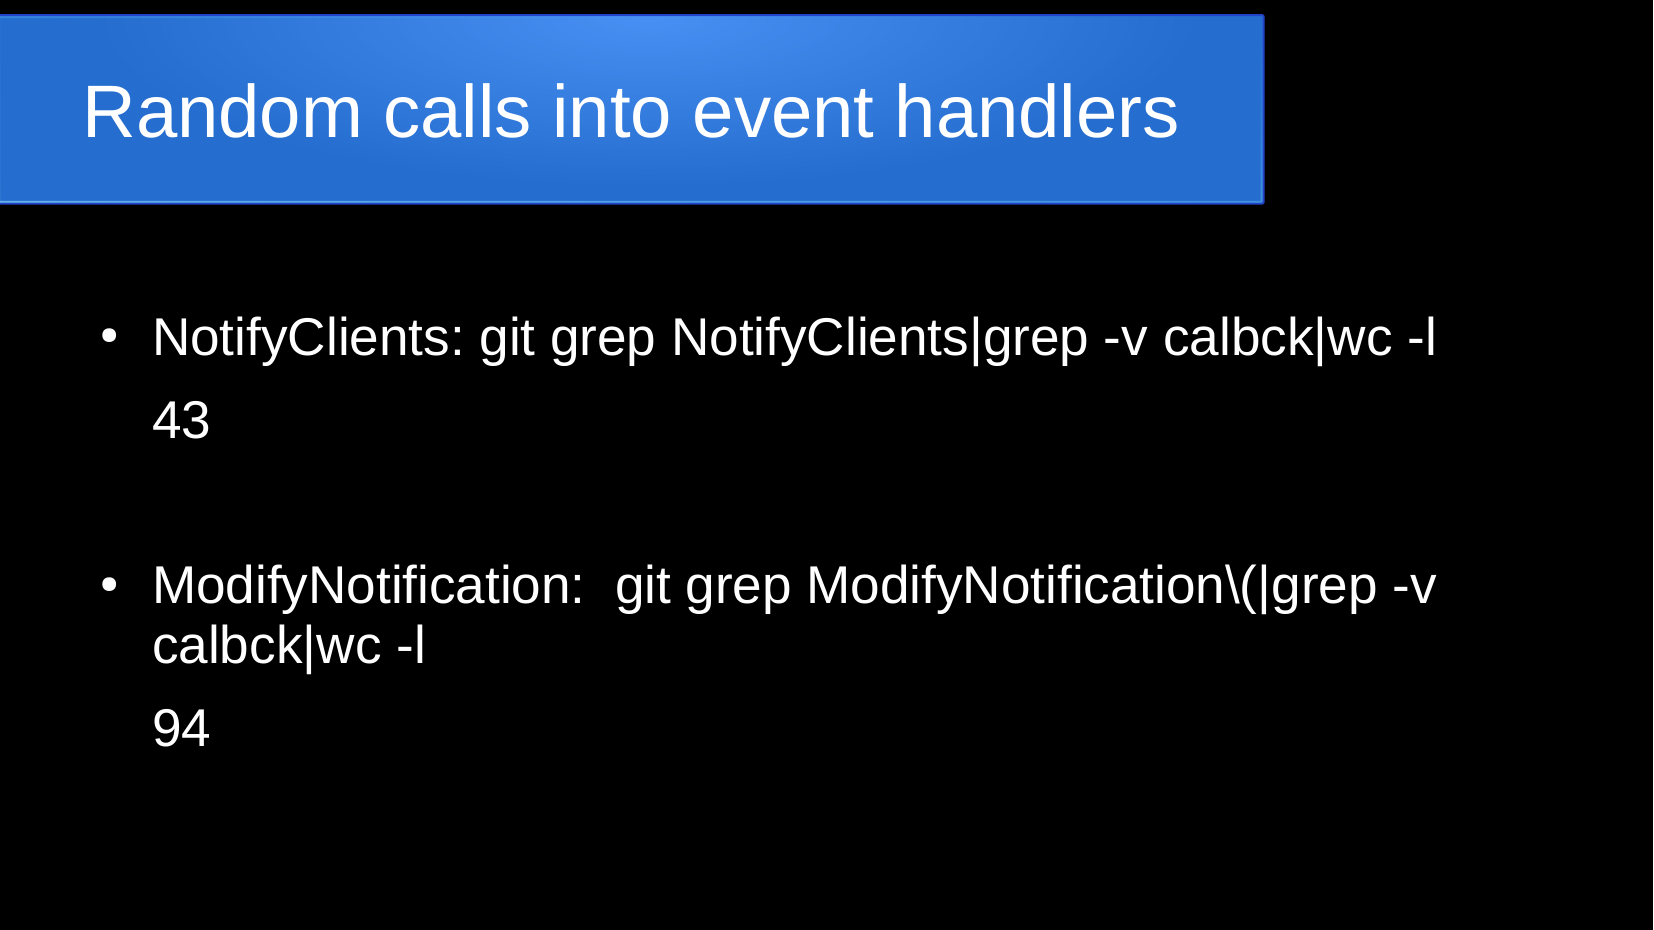

# Random calls into event handlers
NotifyClients: git grep NotifyClients|grep -v calbck|wc -l
43
ModifyNotification: git grep ModifyNotification\(|grep -v calbck|wc -l
94